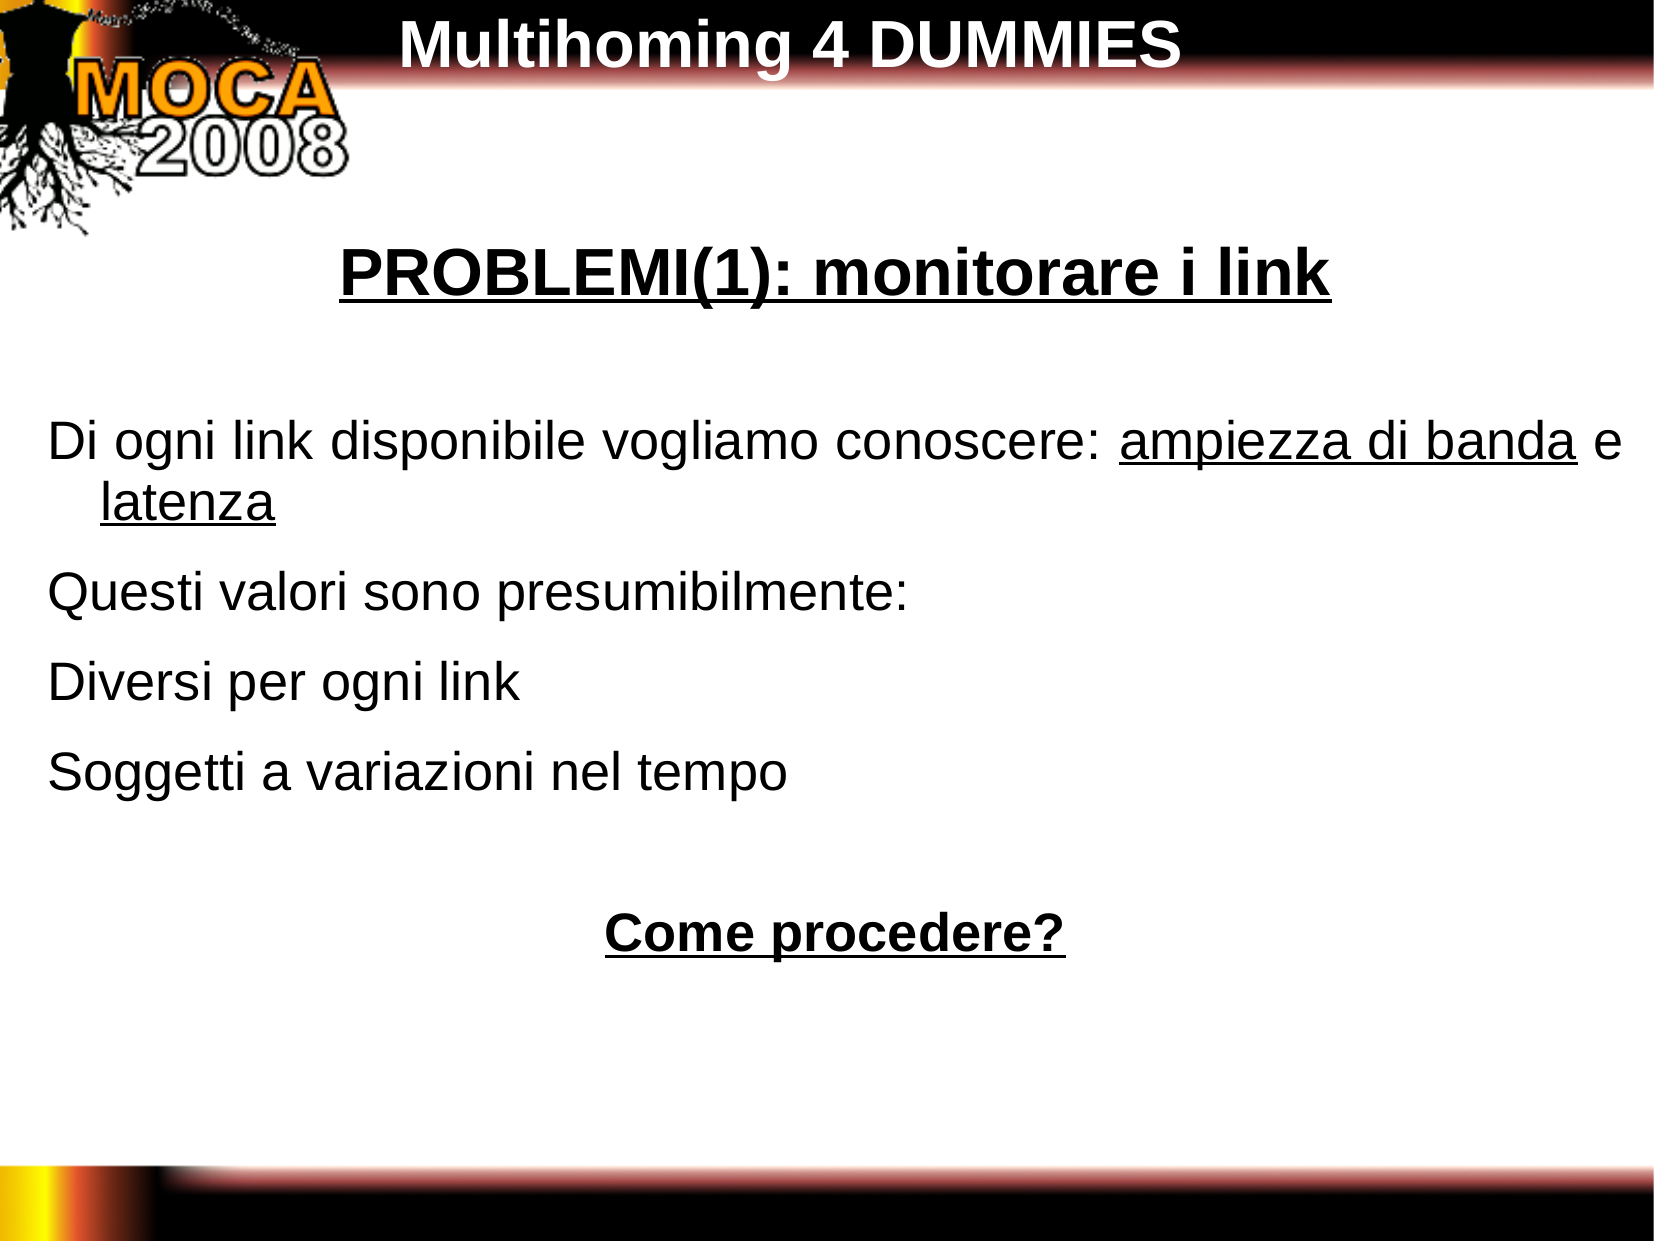

# Multihoming 4 DUMMIES
PROBLEMI(1): monitorare i link
Di ogni link disponibile vogliamo conoscere: ampiezza di banda e latenza
Questi valori sono presumibilmente:
Diversi per ogni link
Soggetti a variazioni nel tempo
Come procedere?